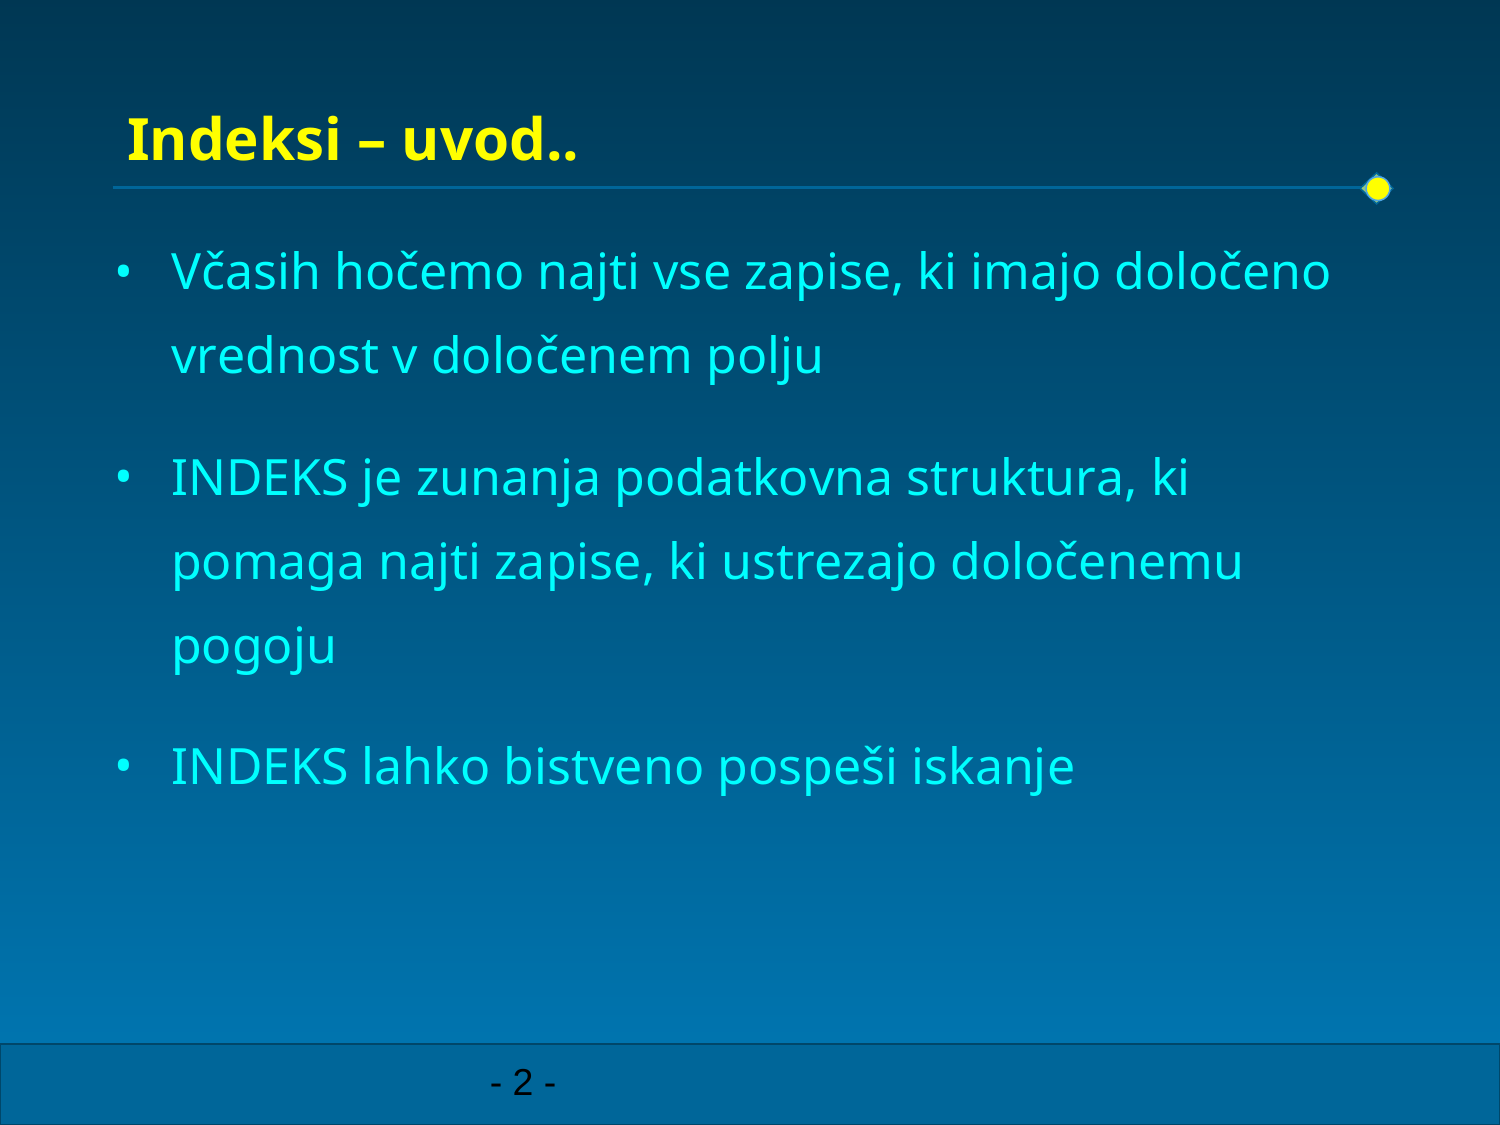

# Indeksi – uvod..
Včasih hočemo najti vse zapise, ki imajo določeno vrednost v določenem polju
INDEKS je zunanja podatkovna struktura, ki pomaga najti zapise, ki ustrezajo določenemu pogoju
INDEKS lahko bistveno pospeši iskanje